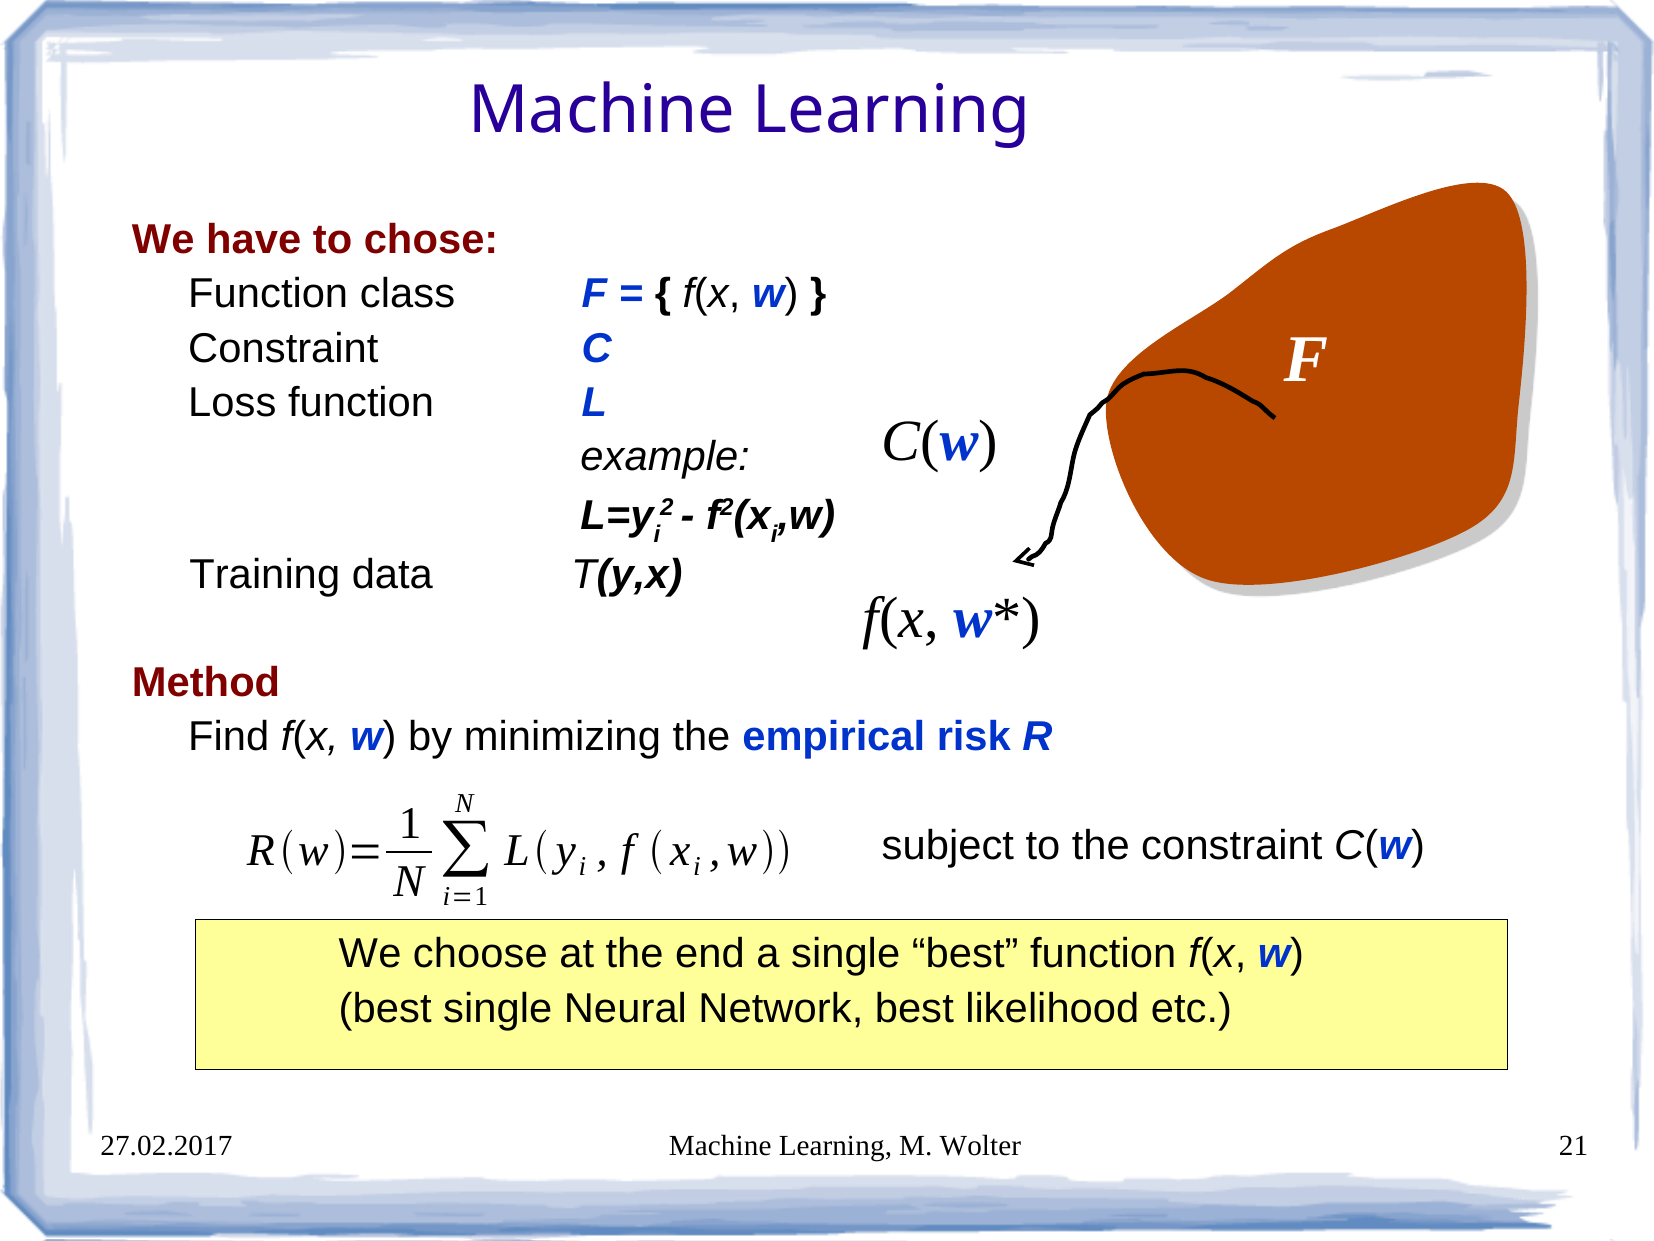

# Machine Learning
We have to chose:
	Function class 	F = { f(x, w) }
	Constraint		C
	Loss function	L
 example:
 L=yi2 - f2(xi,w)
 Training data T(y,x)
Method
	Find f(x, w) by minimizing the empirical risk R
						subject to the constraint C(w)
 We choose at the end a single “best” function f(x, w)
 (best single Neural Network, best likelihood etc.)
F
C(w)
f(x, w*)
27.02.2017
Machine Learning, M. Wolter
21